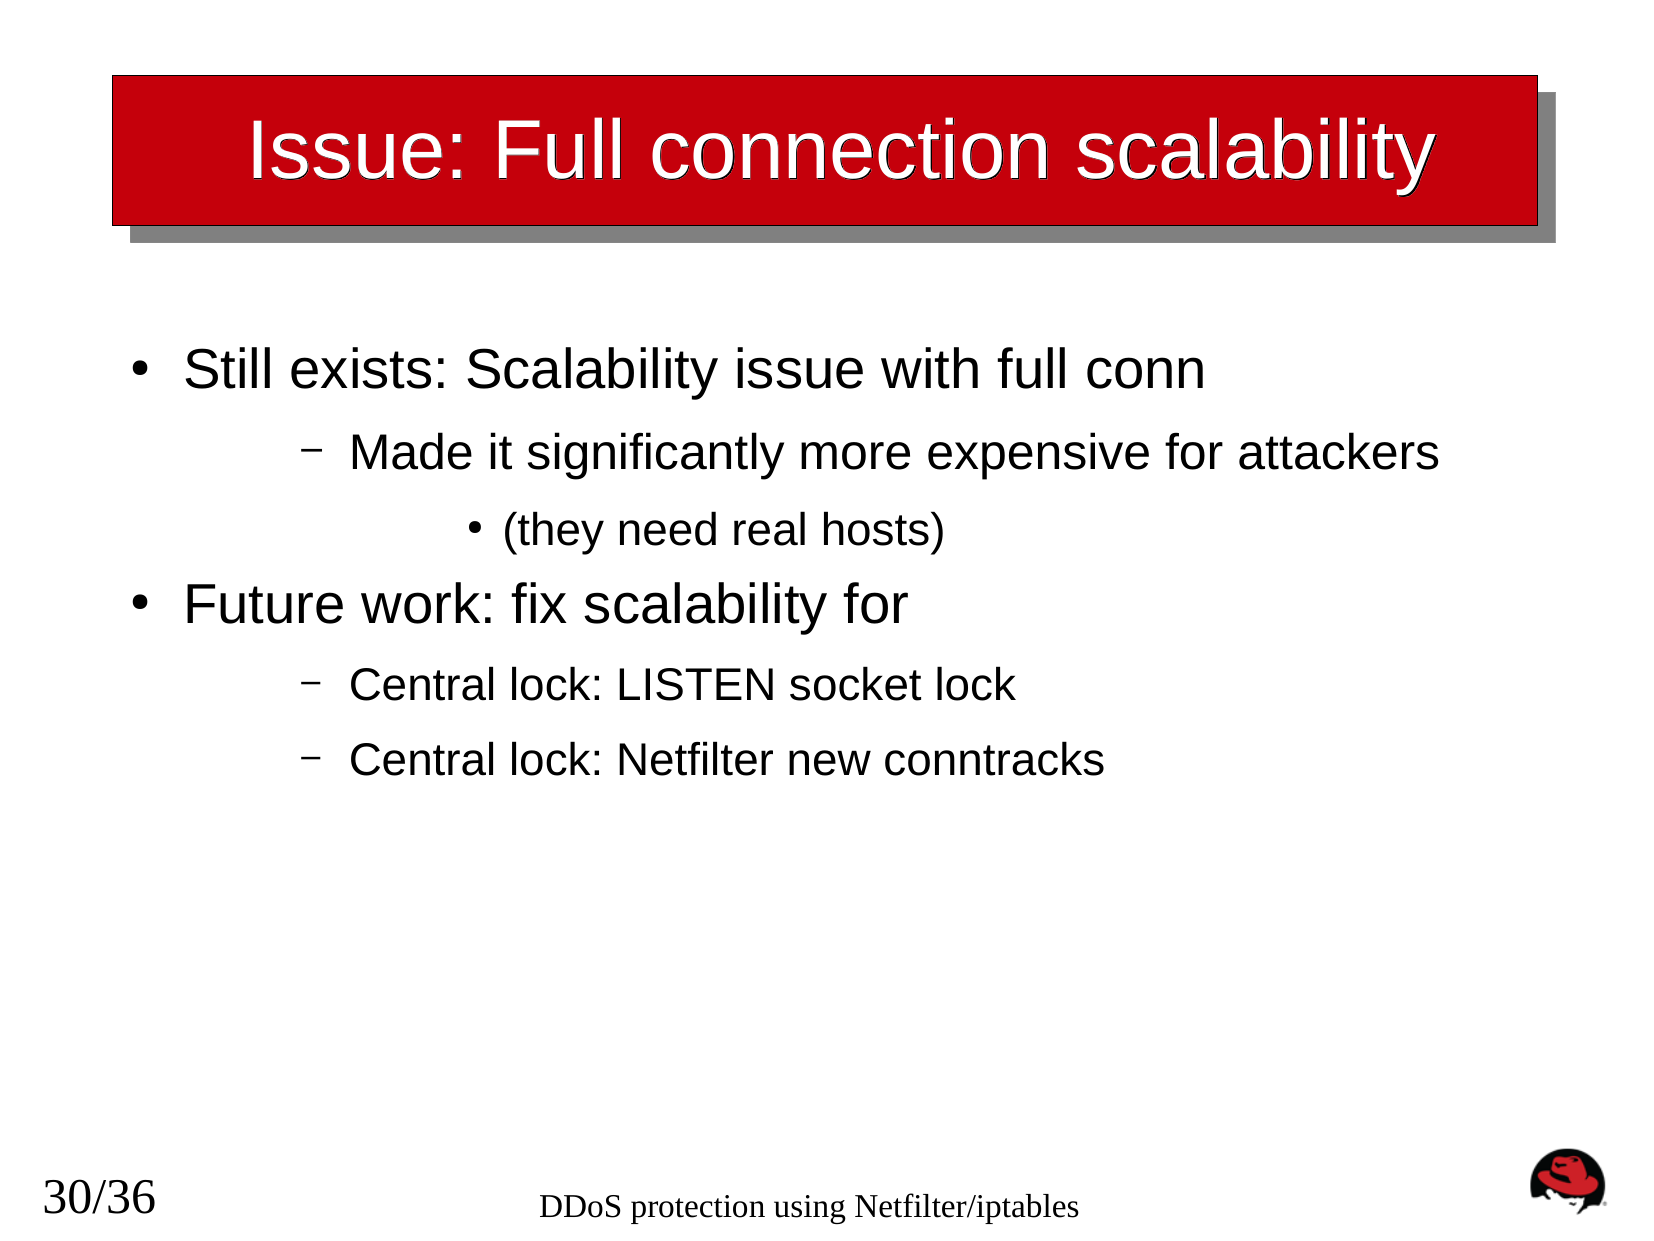

# Issue: Full connection scalability
Still exists: Scalability issue with full conn
Made it significantly more expensive for attackers
(they need real hosts)
Future work: fix scalability for
Central lock: LISTEN socket lock
Central lock: Netfilter new conntracks